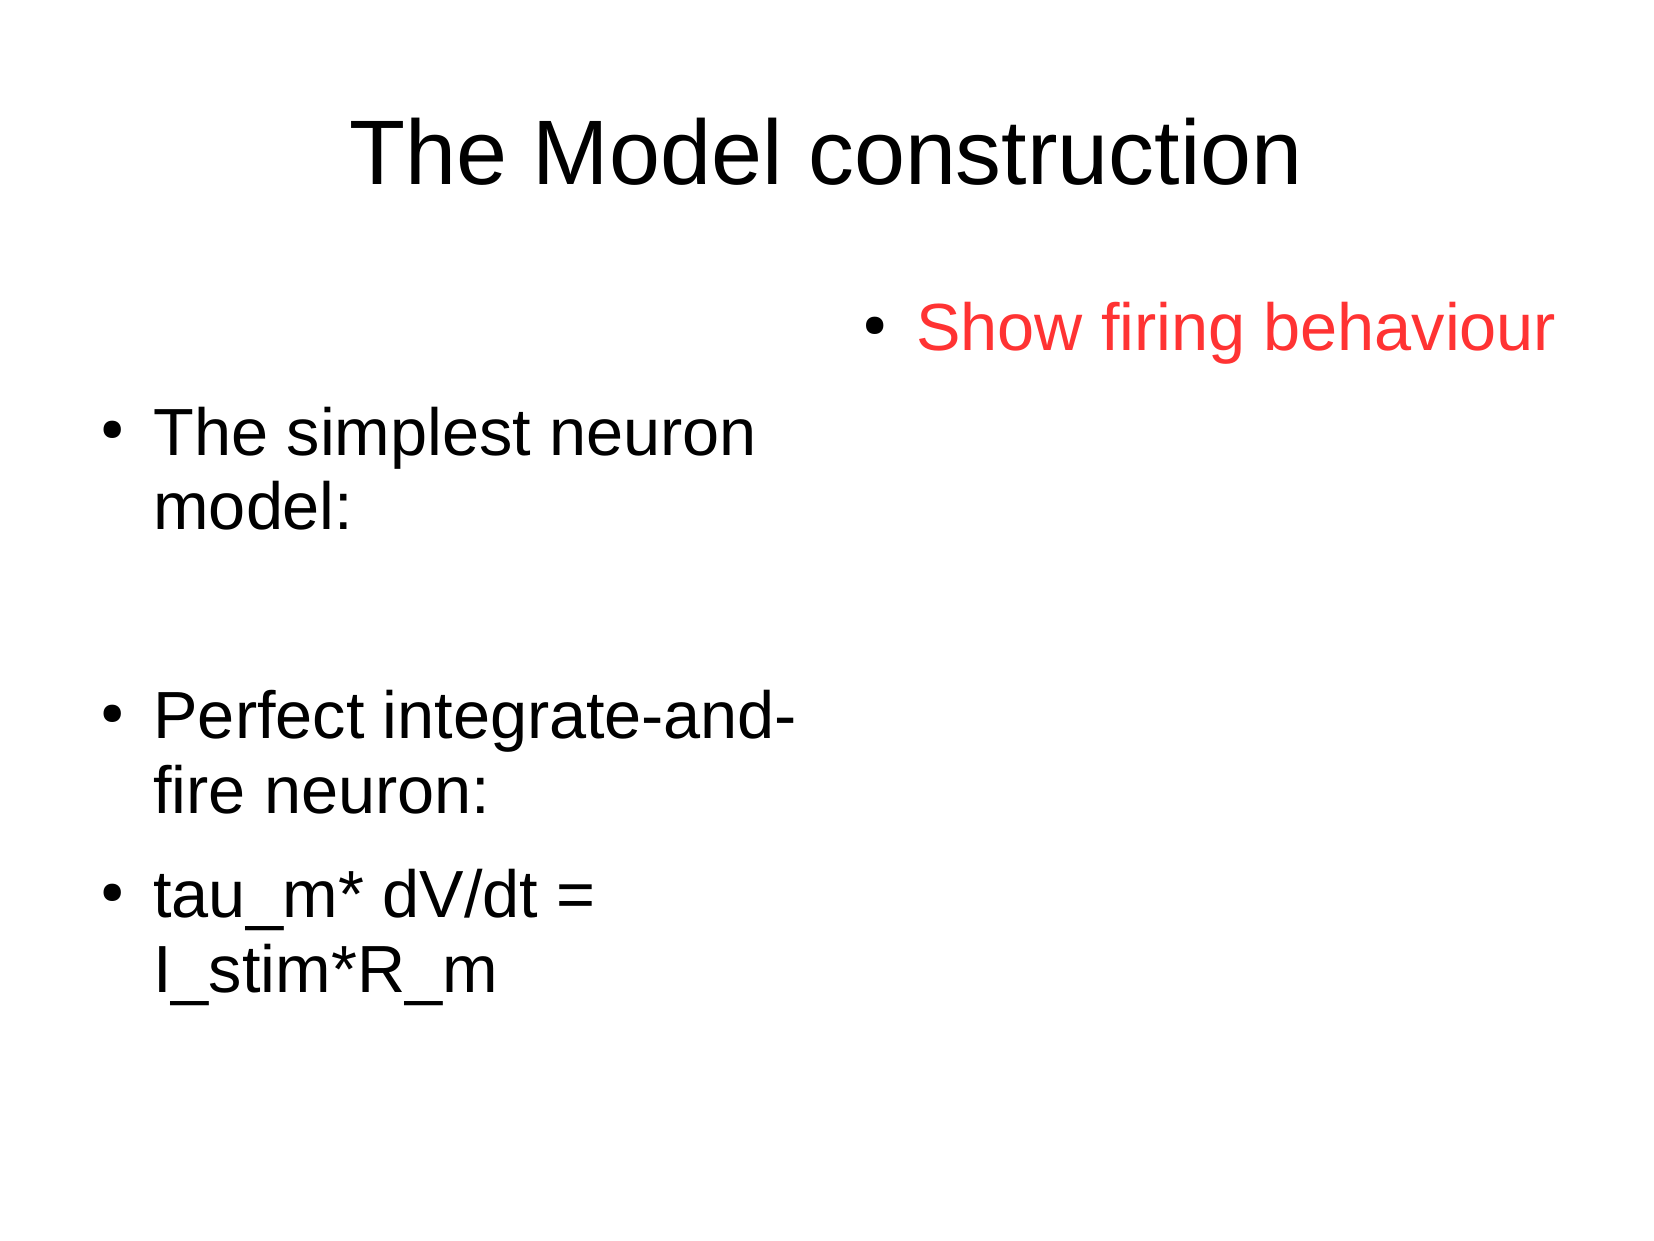

# The Model construction
The simplest neuron model:
Perfect integrate-and-fire neuron:
tau_m* dV/dt = I_stim*R_m
Show firing behaviour